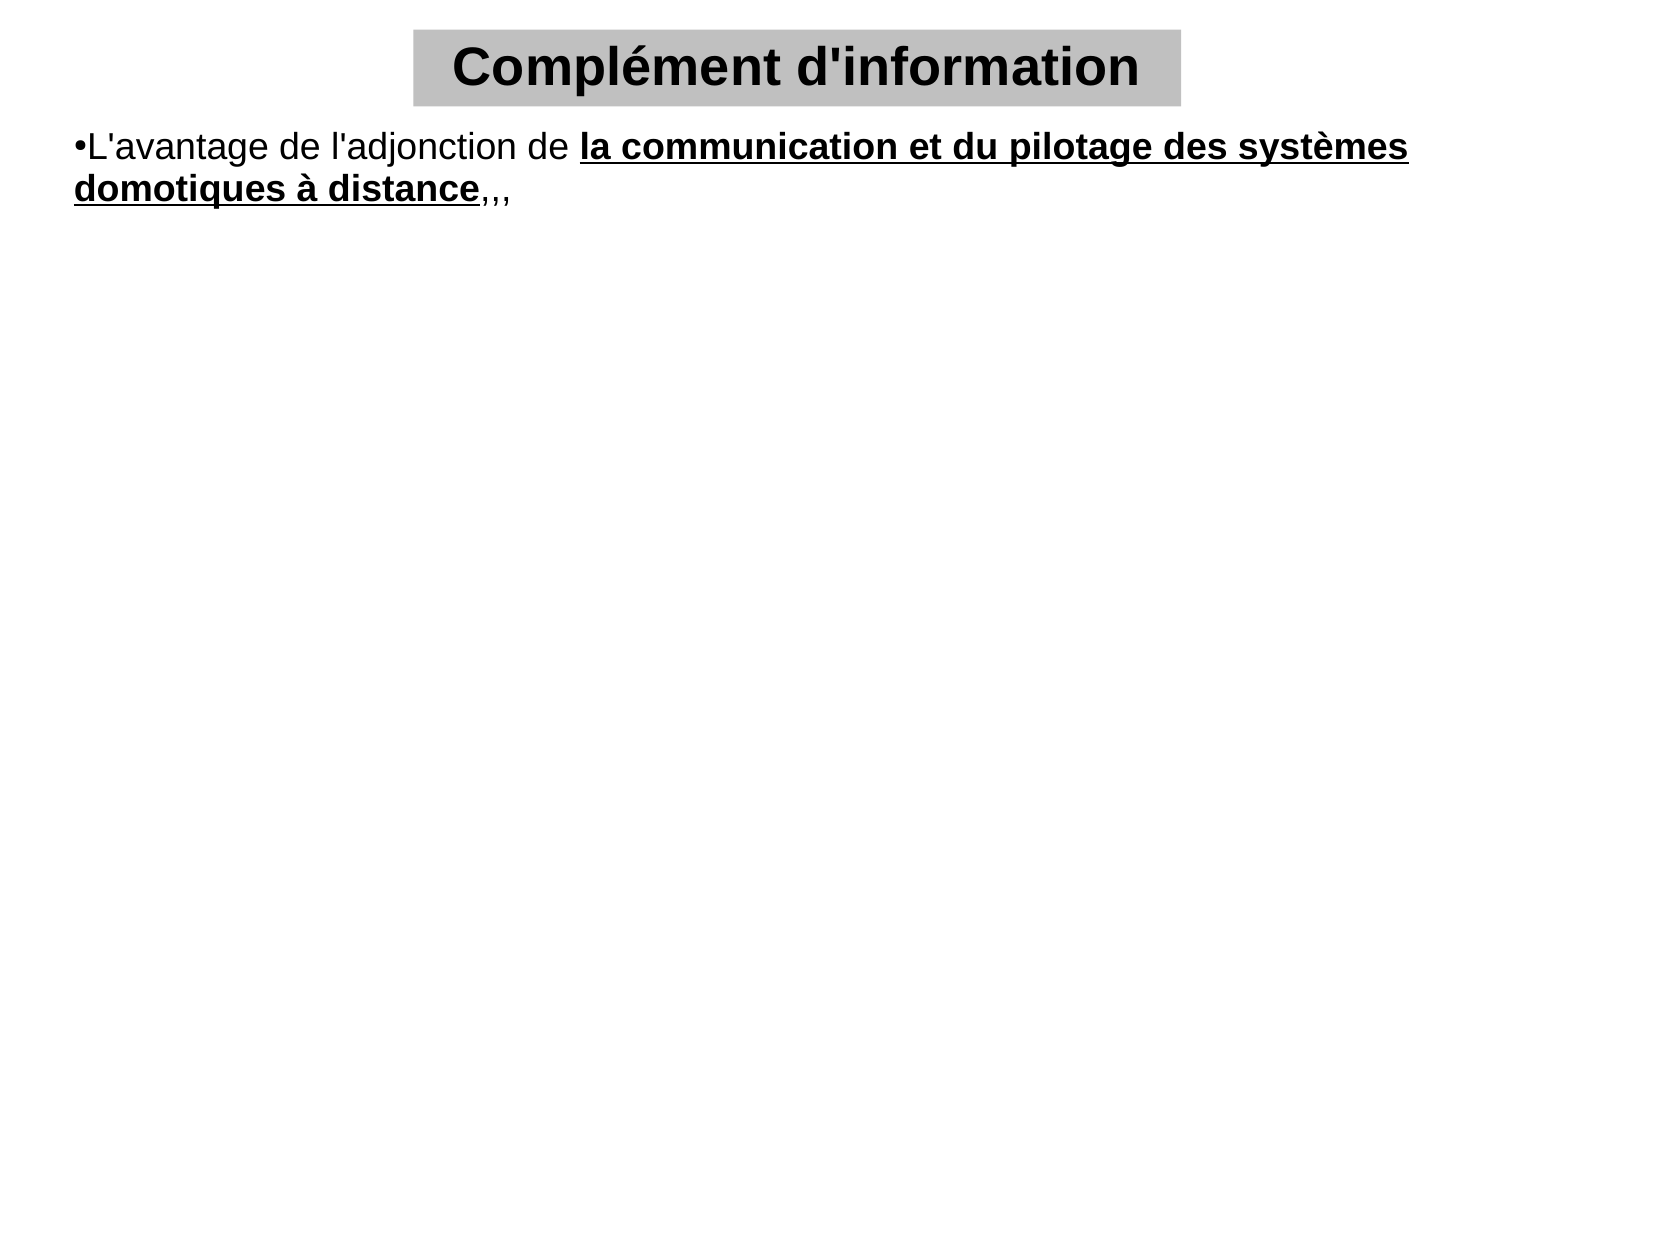

Complément d'information
L'avantage de l'adjonction de la communication et du pilotage des systèmes domotiques à distance,,,